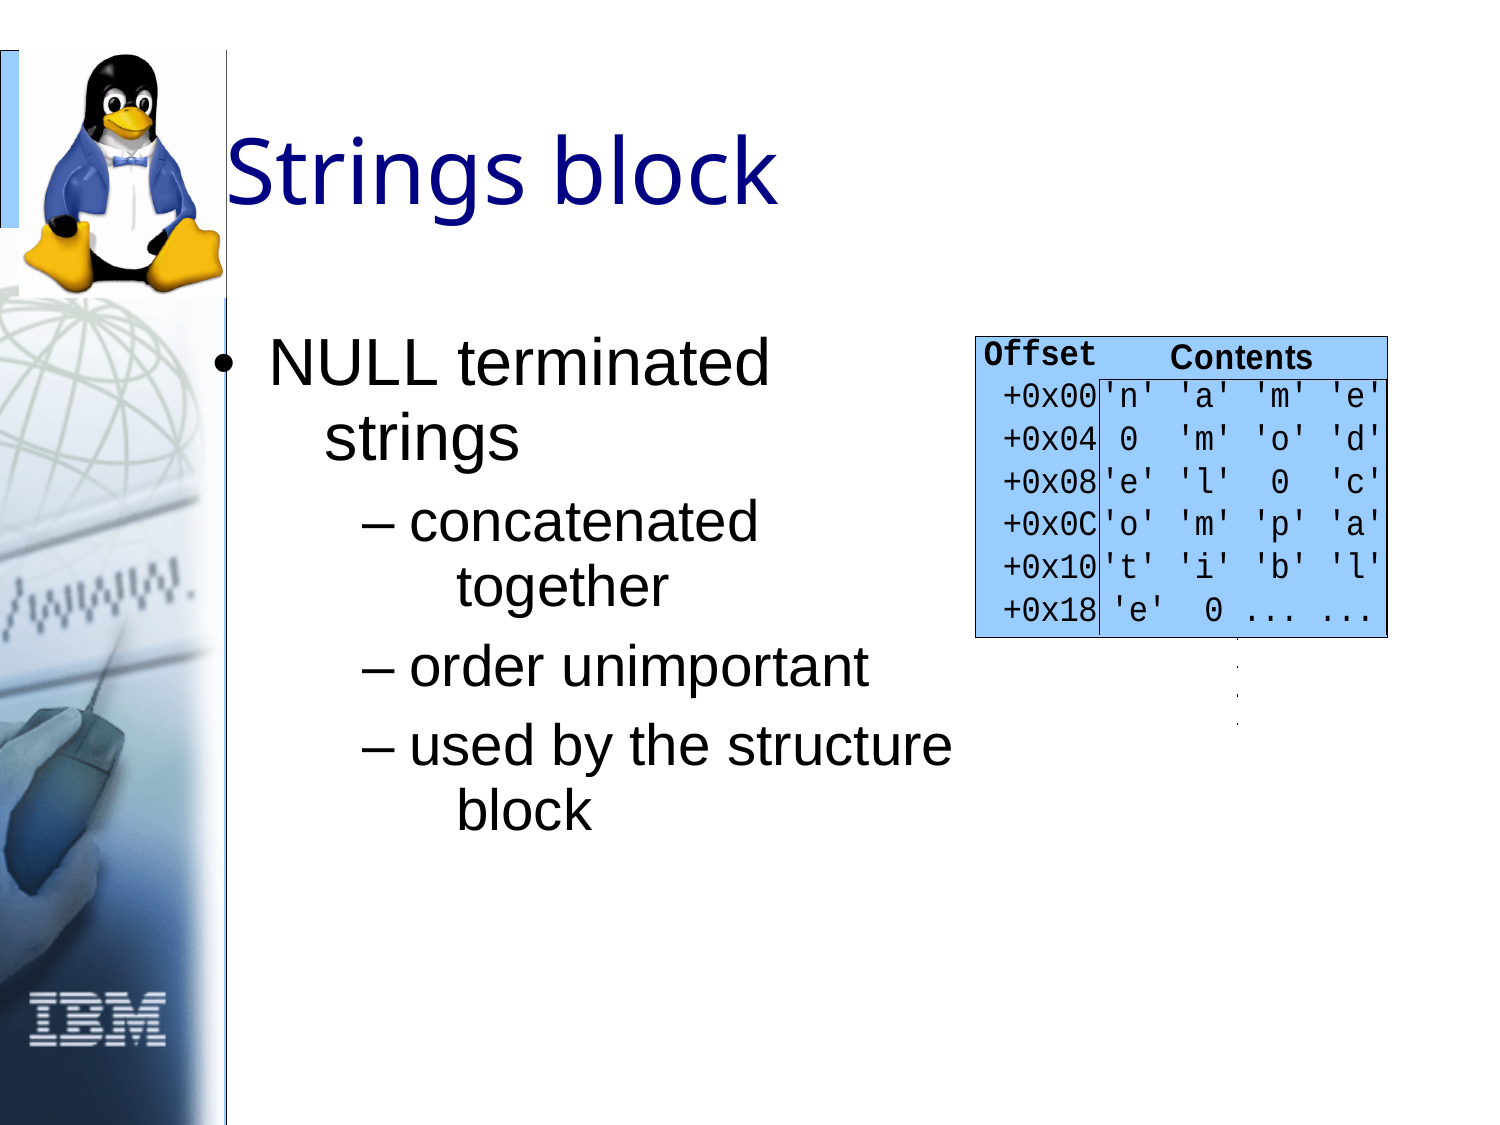

# Strings block
NULL terminated strings
concatenated together
order unimportant
used by the structure block